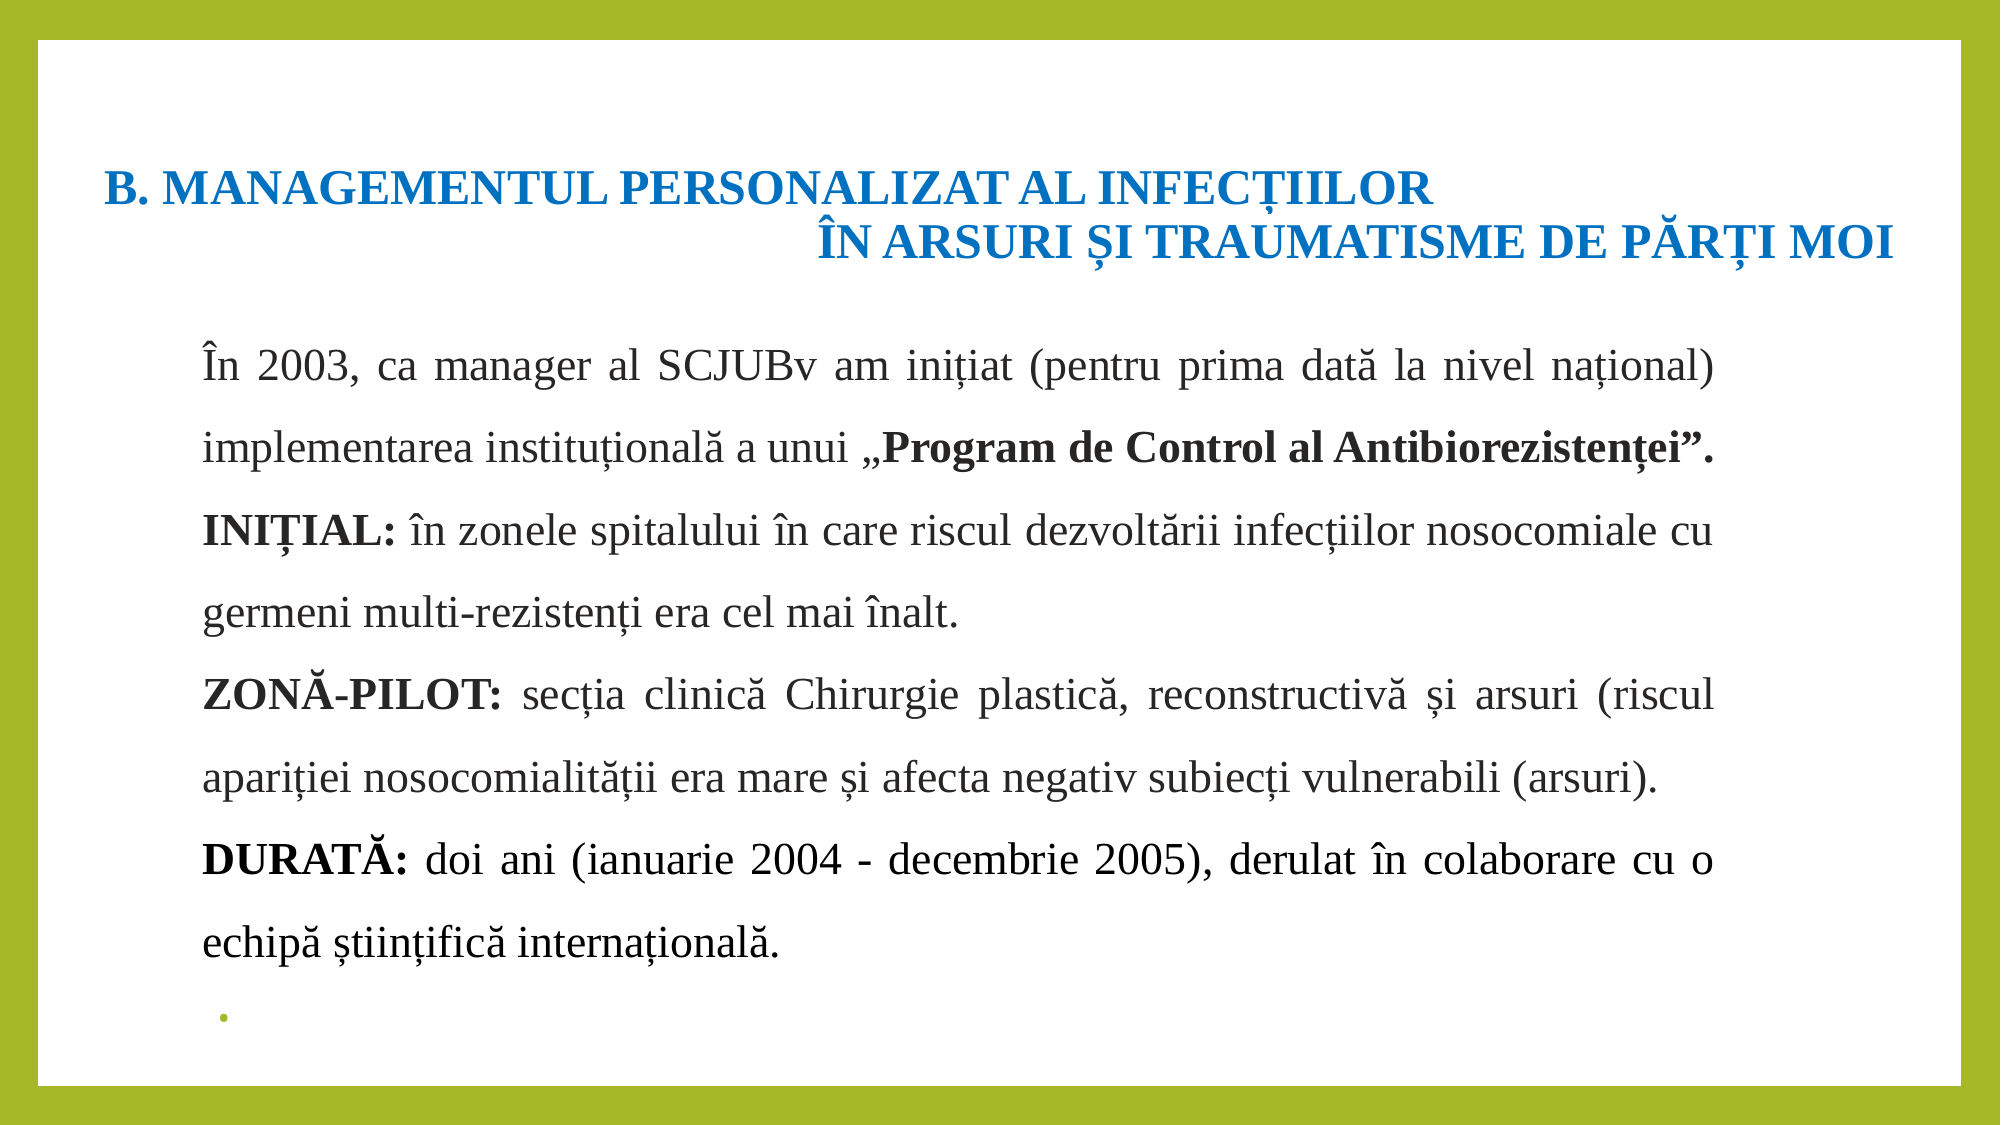

# B. MANAGEMENTUL PERSONALIZAT AL INFECȚIILOR ÎN ARSURI ȘI TRAUMATISME DE PĂRȚI MOI
În 2003, ca manager al SCJUBv am inițiat (pentru prima dată la nivel național) implementarea instituțională a unui „Program de Control al Antibiorezistenței”.
INIȚIAL: în zonele spitalului în care riscul dezvoltării infecțiilor nosocomiale cu germeni multi-rezistenți era cel mai înalt.
ZONĂ-PILOT: secția clinică Chirurgie plastică, reconstructivă și arsuri (riscul apariției nosocomialității era mare și afecta negativ subiecți vulnerabili (arsuri).
DURATĂ: doi ani (ianuarie 2004 - decembrie 2005), derulat în colaborare cu o echipă științifică internațională.